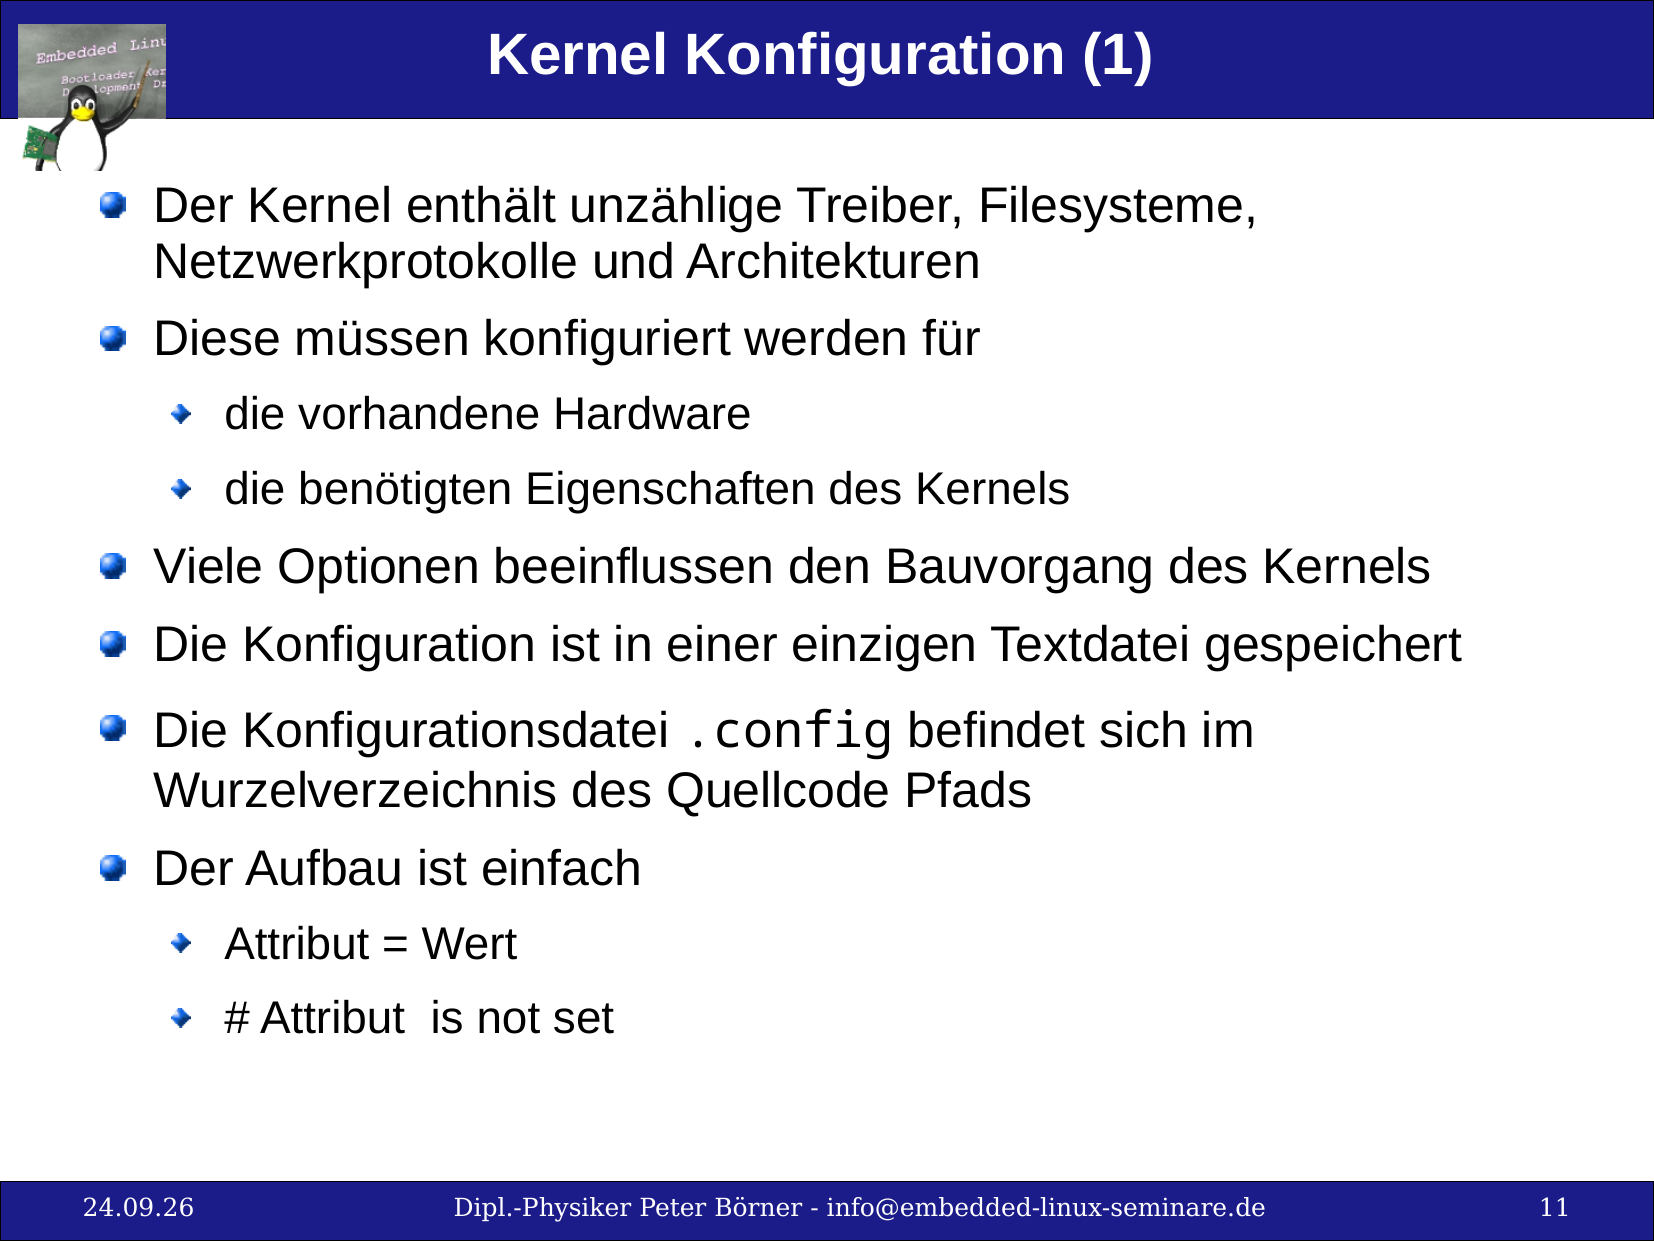

# Kernel Konfiguration (1)
Der Kernel enthält unzählige Treiber, Filesysteme, Netzwerkprotokolle und Architekturen
Diese müssen konfiguriert werden für
die vorhandene Hardware
die benötigten Eigenschaften des Kernels
Viele Optionen beeinflussen den Bauvorgang des Kernels
Die Konfiguration ist in einer einzigen Textdatei gespeichert
Die Konfigurationsdatei .config befindet sich im Wurzelverzeichnis des Quellcode Pfads
Der Aufbau ist einfach
Attribut = Wert
# Attribut is not set
 Dipl.-Physiker Peter Börner - info@embedded-linux-seminare.de
11